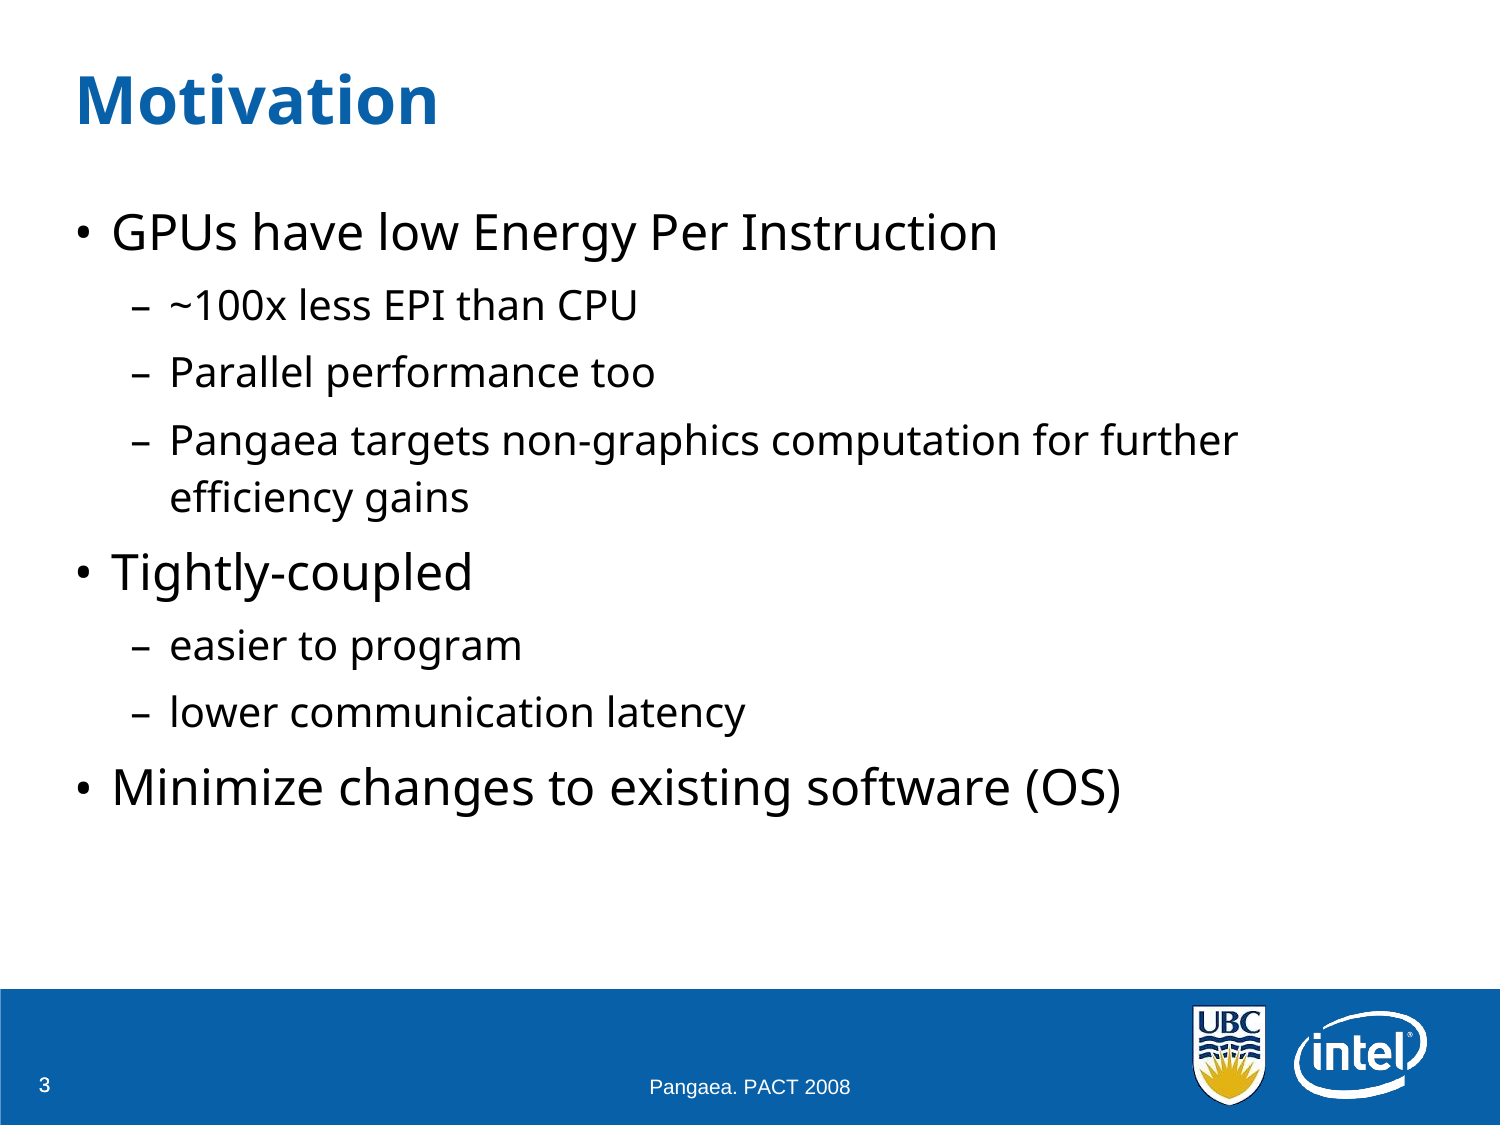

# Motivation
GPUs have low Energy Per Instruction
~100x less EPI than CPU
Parallel performance too
Pangaea targets non-graphics computation for further efficiency gains
Tightly-coupled
easier to program
lower communication latency
Minimize changes to existing software (OS)